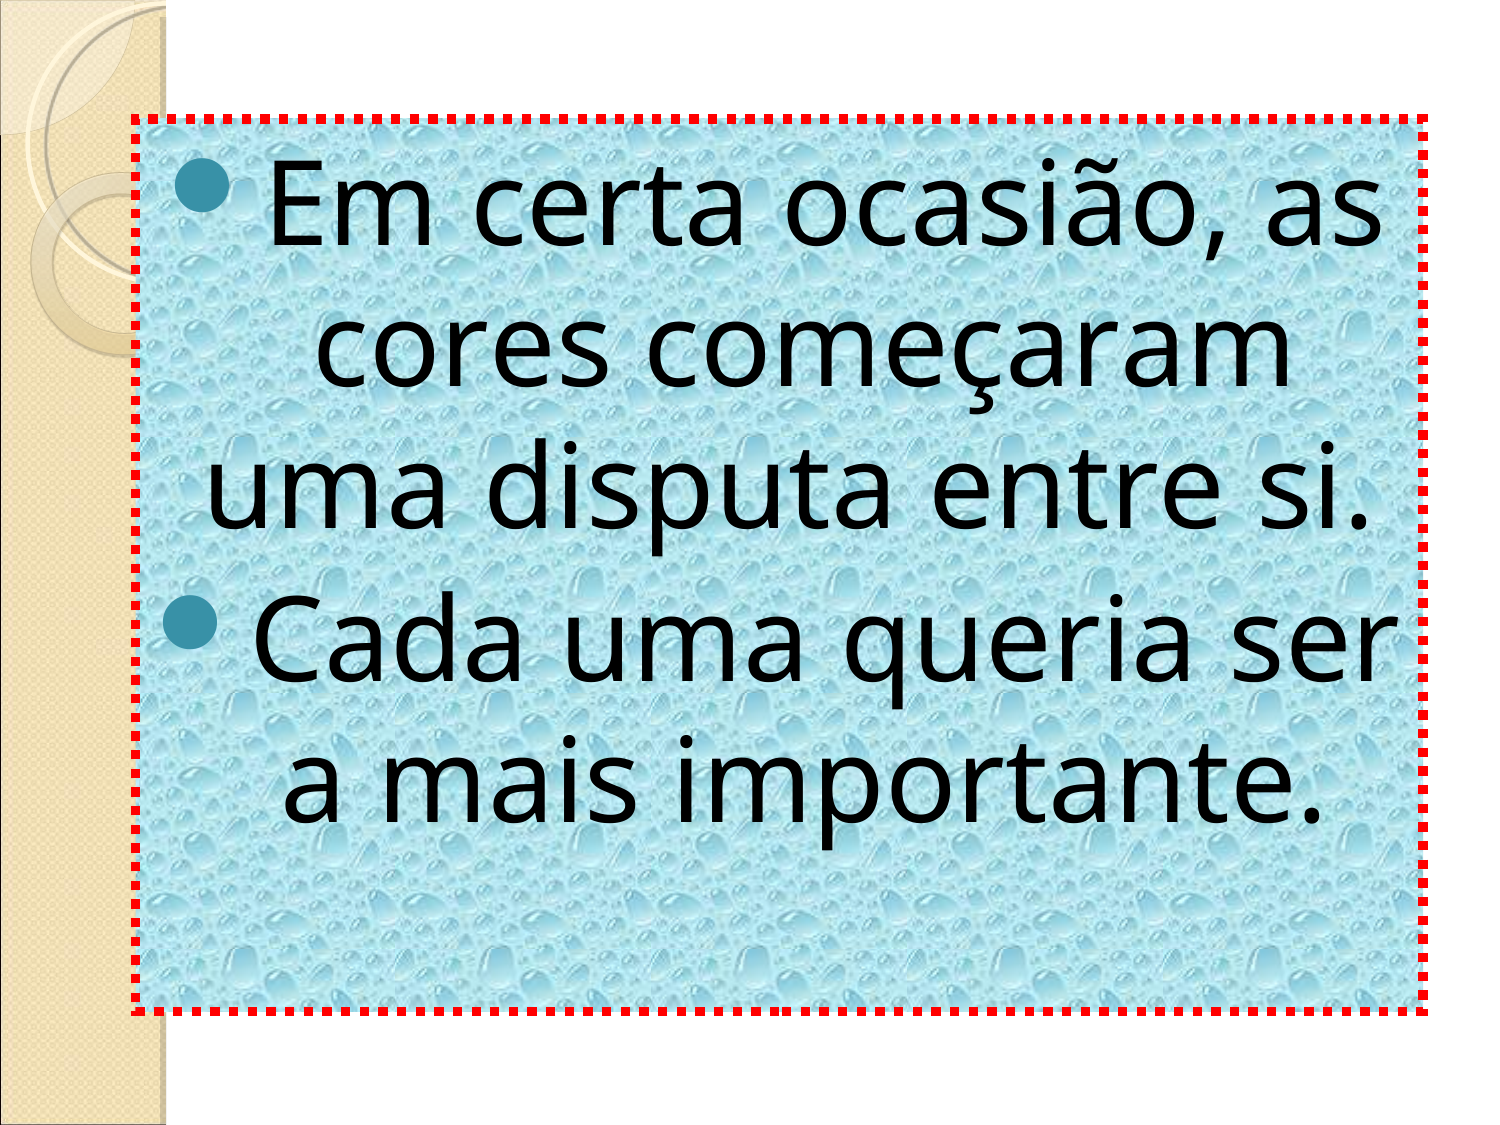

# Em certa ocasião, as cores começaram uma disputa entre si.
Cada uma queria ser a mais importante.